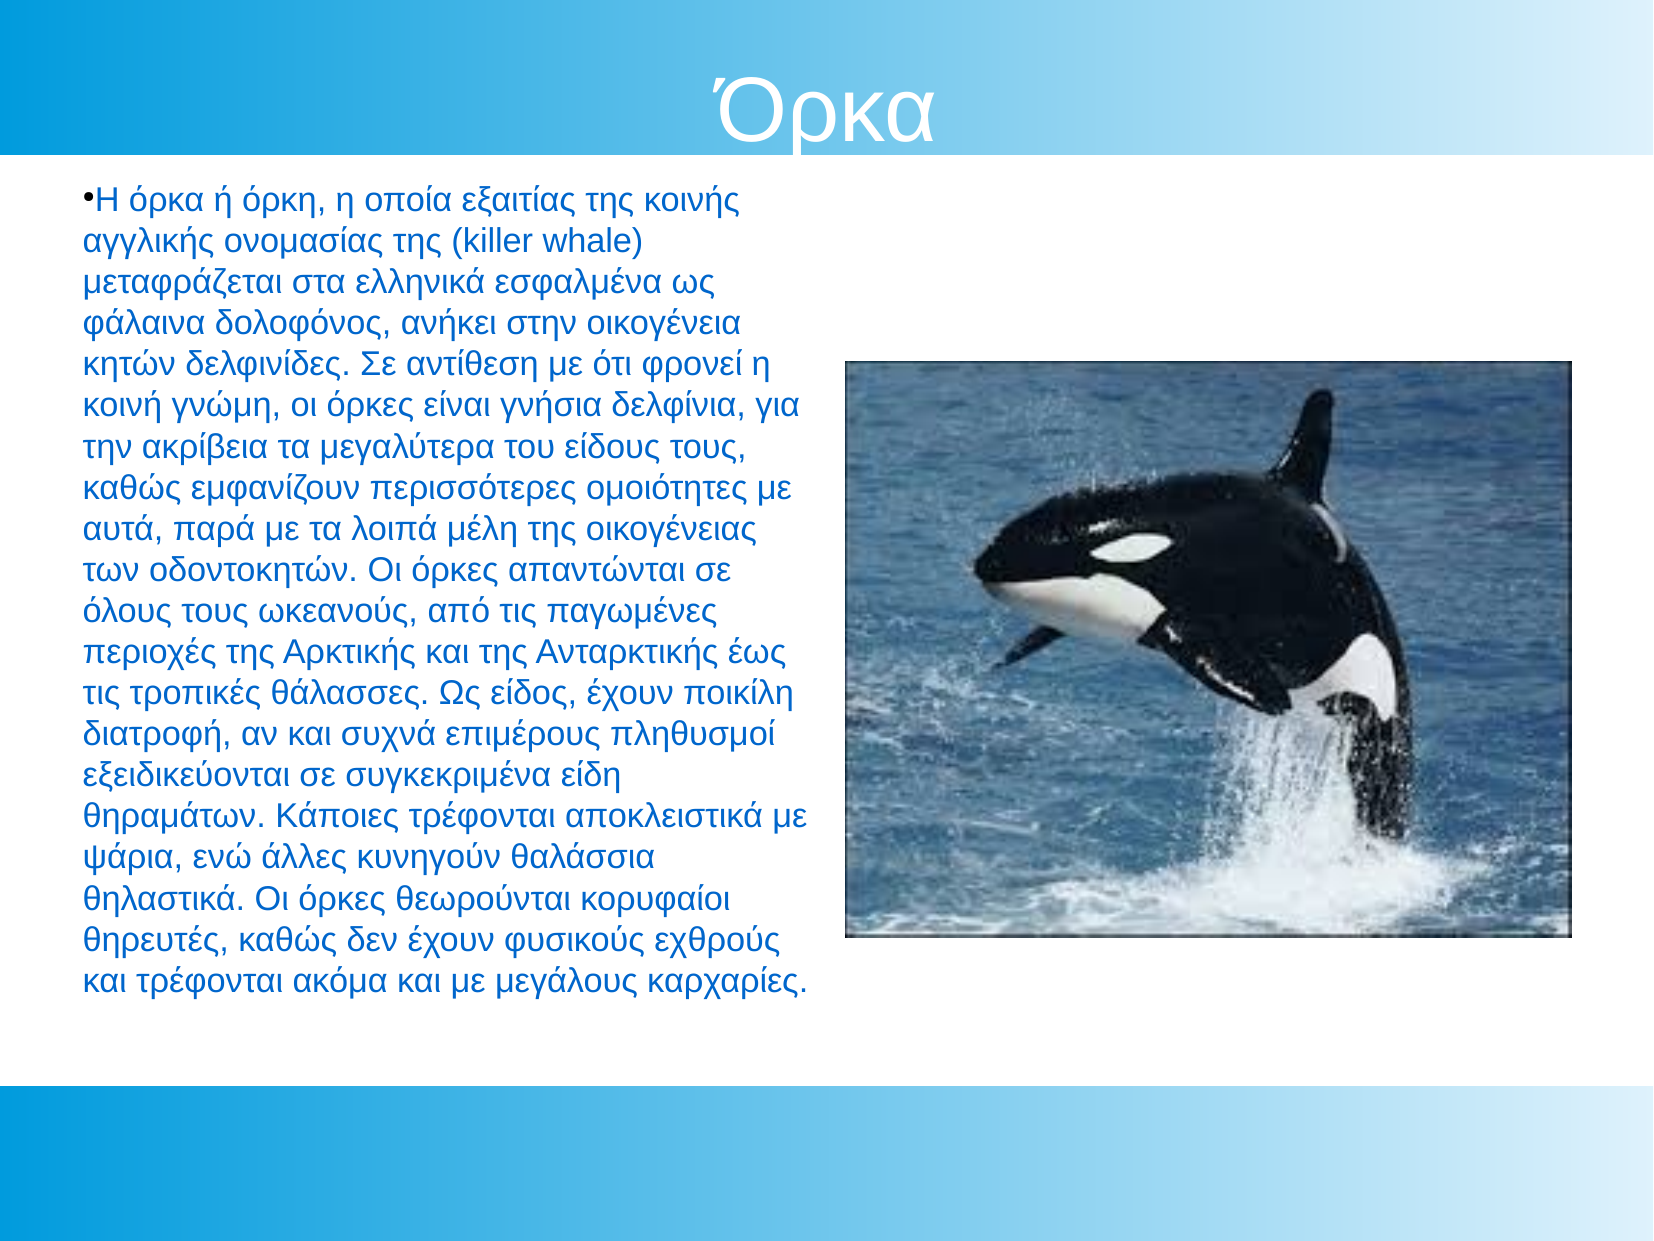

# Όρκα
Η όρκα ή όρκη, η οποία εξαιτίας της κοινής αγγλικής ονομασίας της (killer whale) μεταφράζεται στα ελληνικά εσφαλμένα ως φάλαινα δολοφόνος, ανήκει στην οικογένεια κητών δελφινίδες. Σε αντίθεση με ότι φρονεί η κοινή γνώμη, οι όρκες είναι γνήσια δελφίνια, για την ακρίβεια τα μεγαλύτερα του είδους τους, καθώς εμφανίζουν περισσότερες ομοιότητες με αυτά, παρά με τα λοιπά μέλη της οικογένειας των οδοντοκητών. Οι όρκες απαντώνται σε όλους τους ωκεανούς, από τις παγωμένες περιοχές της Αρκτικής και της Ανταρκτικής έως τις τροπικές θάλασσες. Ως είδος, έχουν ποικίλη διατροφή, αν και συχνά επιμέρους πληθυσμοί εξειδικεύονται σε συγκεκριμένα είδη θηραμάτων. Κάποιες τρέφονται αποκλειστικά με ψάρια, ενώ άλλες κυνηγούν θαλάσσια θηλαστικά. Οι όρκες θεωρούνται κορυφαίοι θηρευτές, καθώς δεν έχουν φυσικούς εχθρούς και τρέφονται ακόμα και με μεγάλους καρχαρίες.